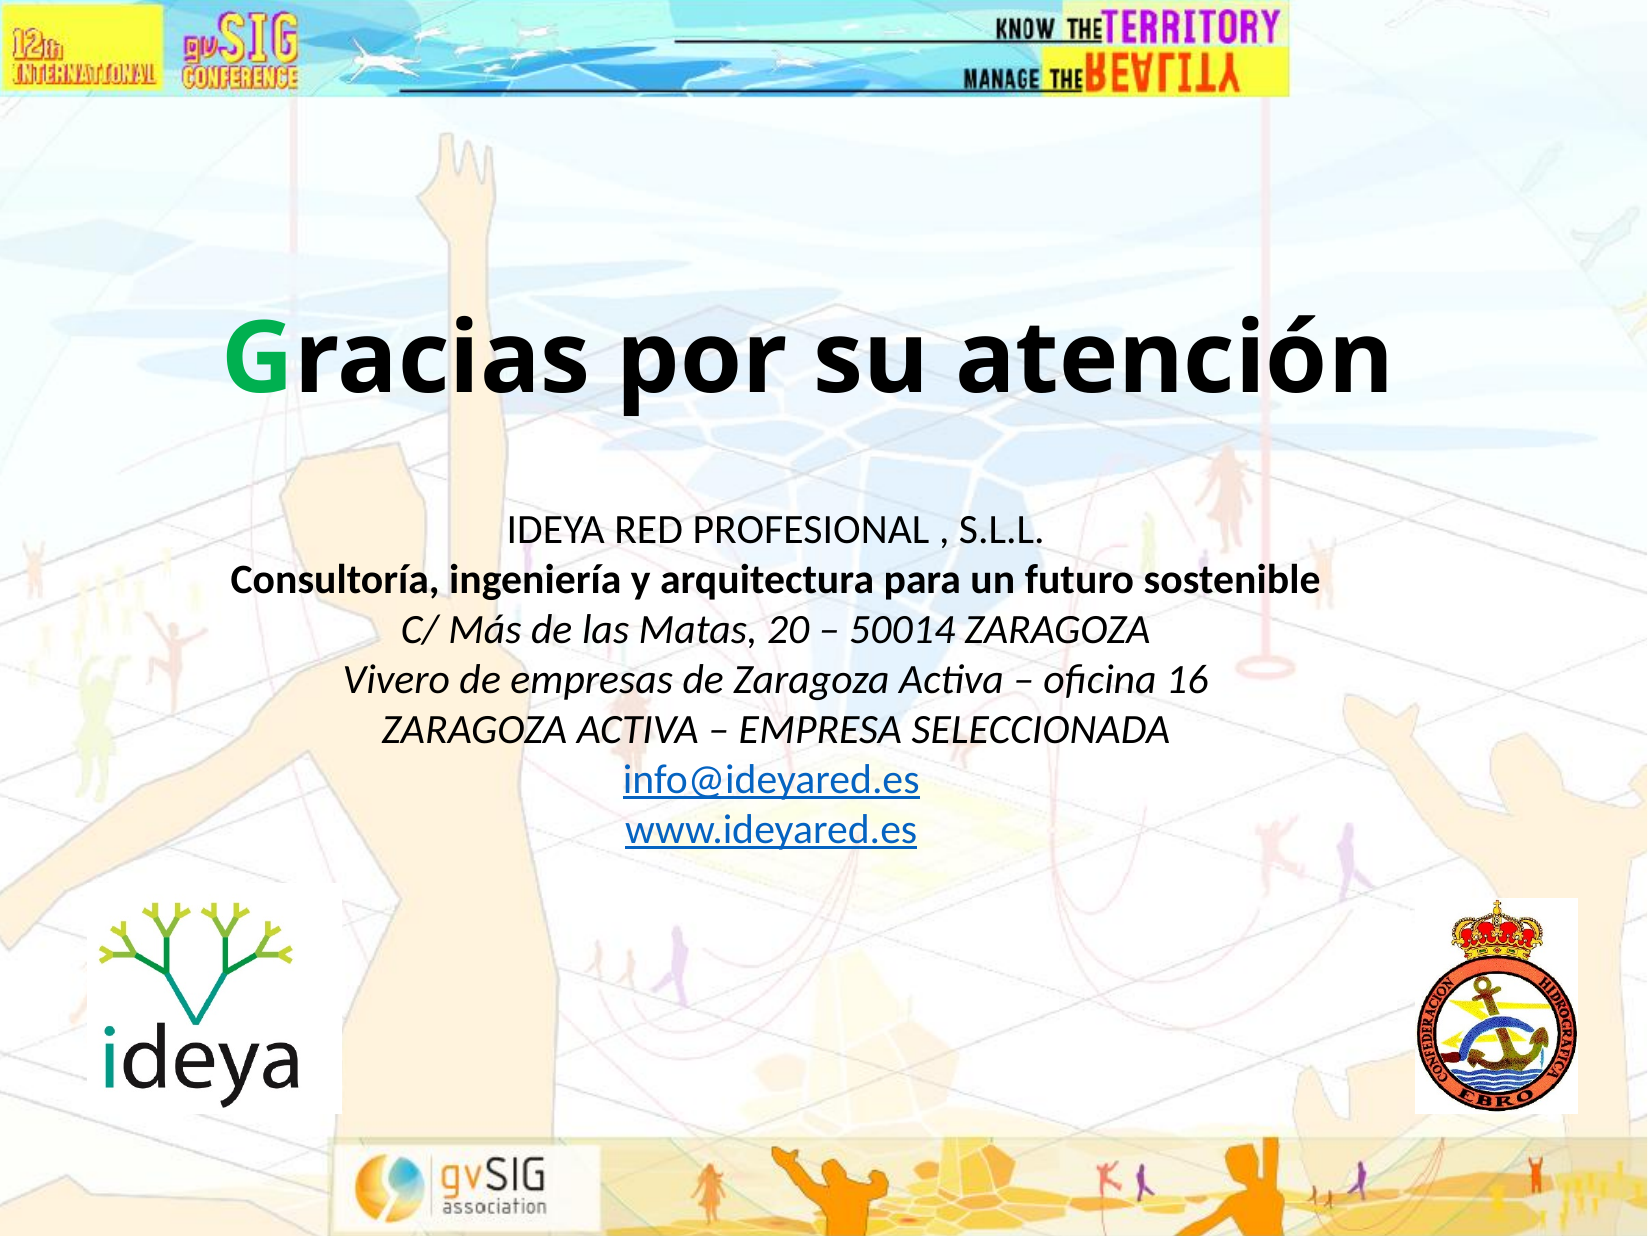

# Gracias por su atención
IDEYA RED PROFESIONAL , S.L.L.
Consultoría, ingeniería y arquitectura para un futuro sostenible
C/ Más de las Matas, 20 – 50014 ZARAGOZA
Vivero de empresas de Zaragoza Activa – oficina 16
ZARAGOZA ACTIVA – EMPRESA SELECCIONADA
info@ideyared.es
www.ideyared.es